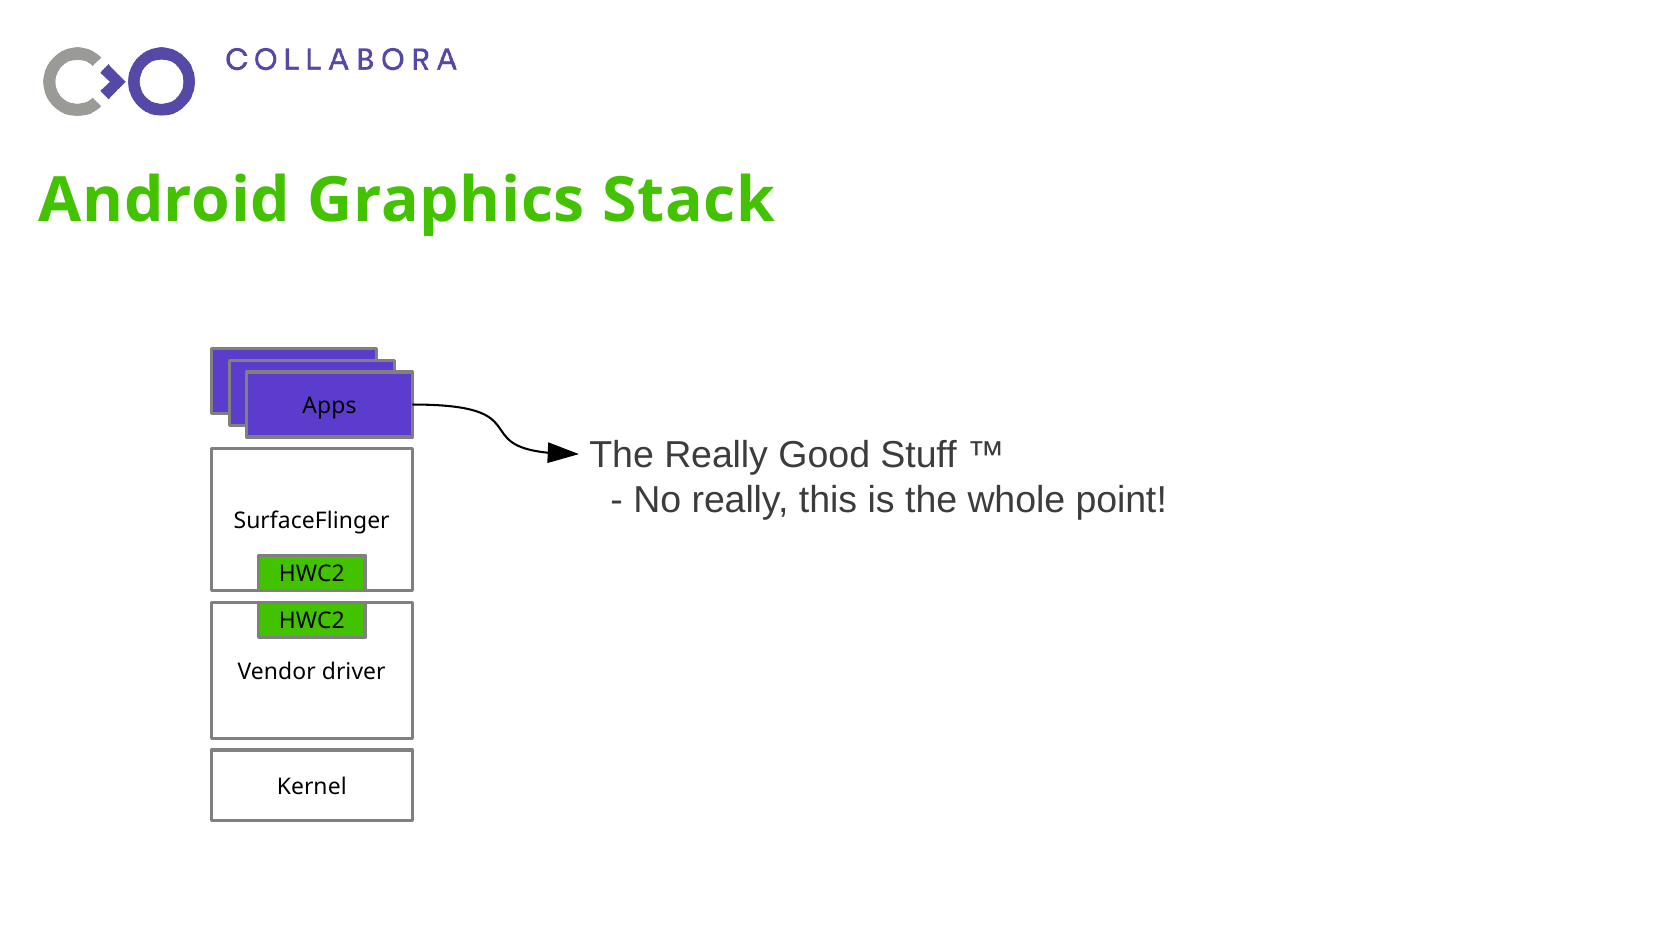

# Android Graphics Stack
Subtitle Karla regular
28pt
Apps
 The Really Good Stuff ™
 - No really, this is the whole point!
SurfaceFlinger
HWC2
Vendor driver
HWC2
Kernel